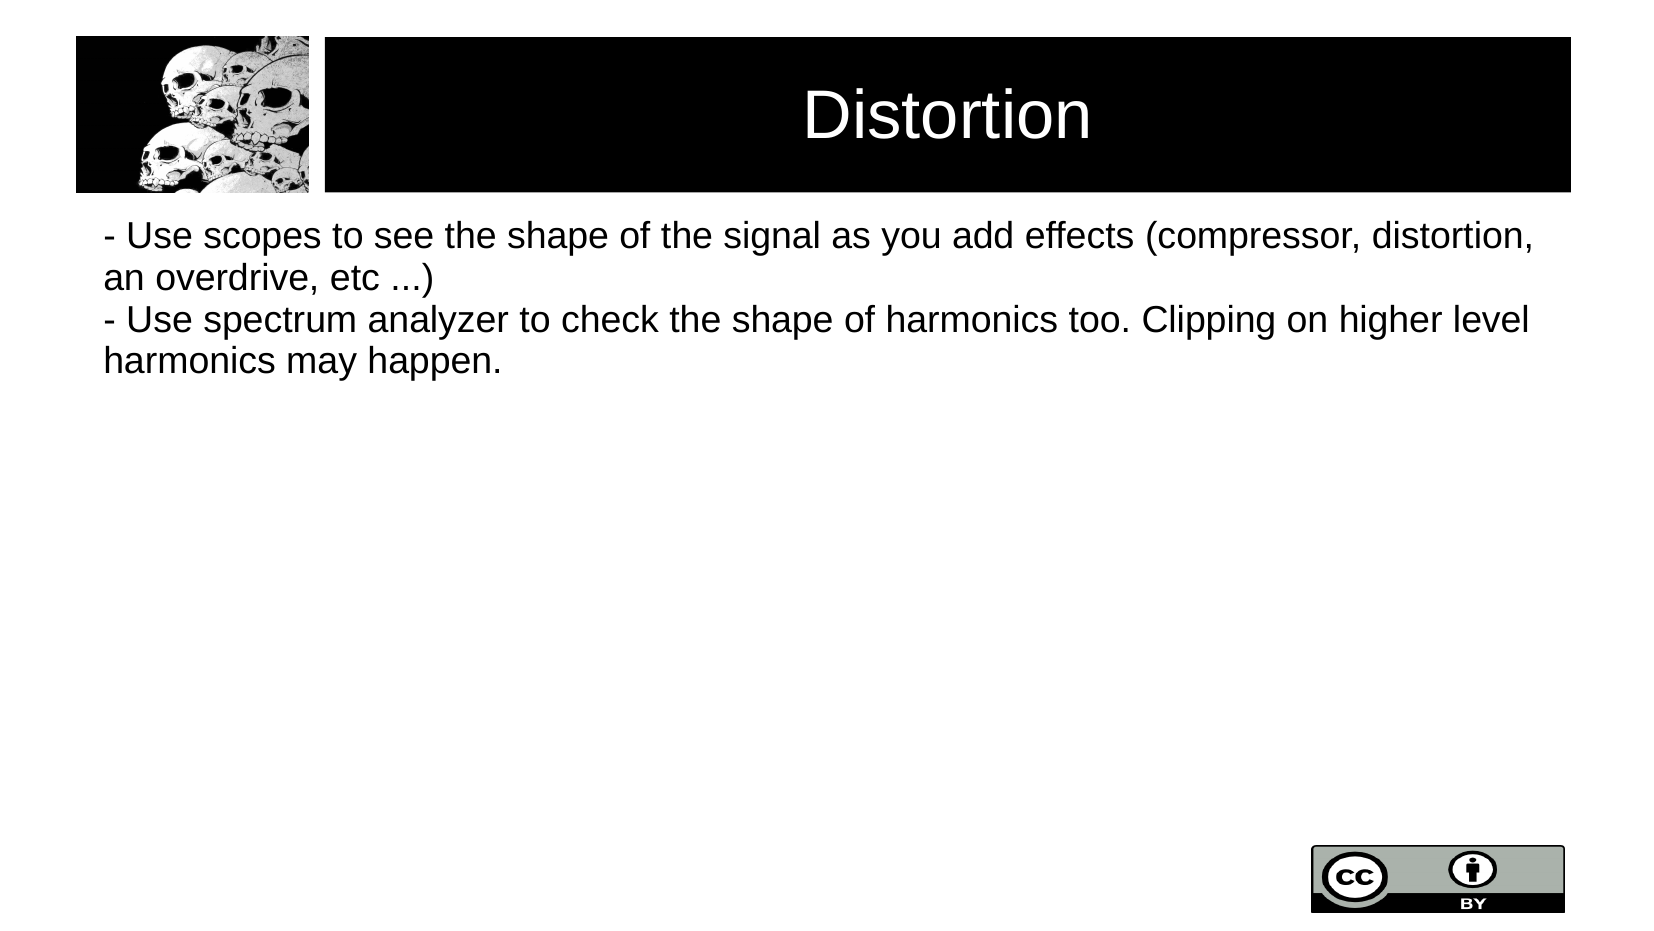

# Distortion
- Use scopes to see the shape of the signal as you add effects (compressor, distortion, an overdrive, etc ...)
- Use spectrum analyzer to check the shape of harmonics too. Clipping on higher level harmonics may happen.